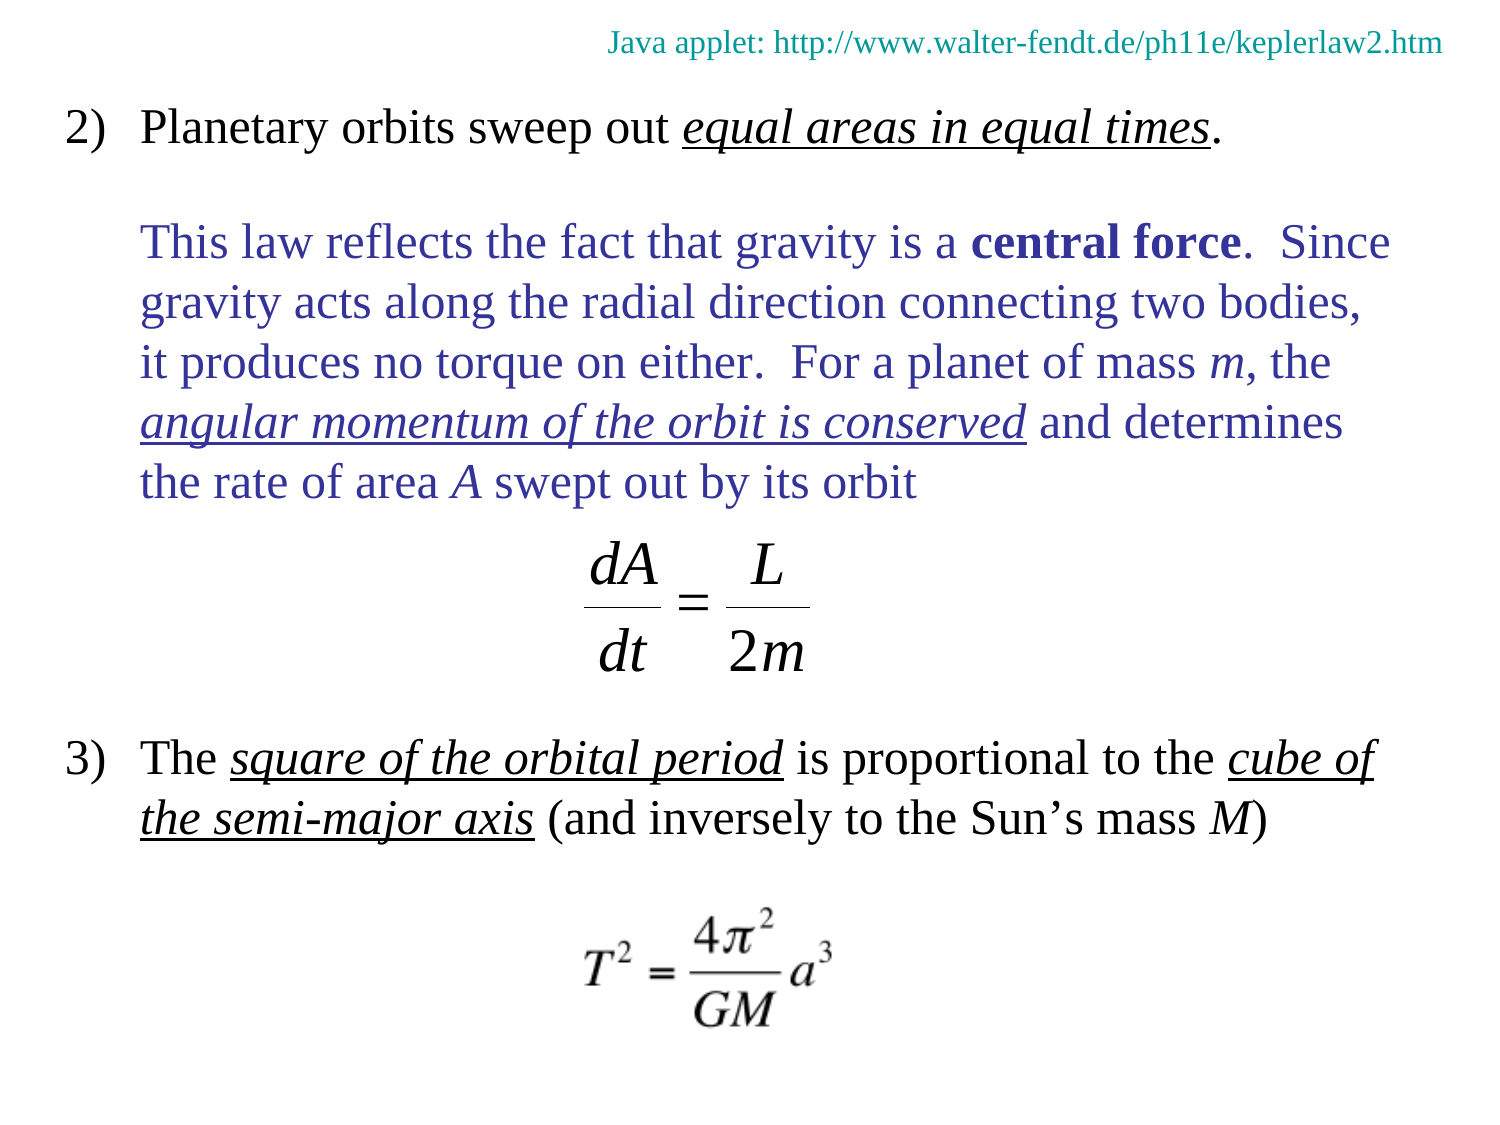

Java applet: http://www.walter-fendt.de/ph11e/keplerlaw2.htm
Planetary orbits sweep out equal areas in equal times.
	This law reflects the fact that gravity is a central force. Since gravity acts along the radial direction connecting two bodies, it produces no torque on either. For a planet of mass m, the angular momentum of the orbit is conserved and determines the rate of area A swept out by its orbit
The square of the orbital period is proportional to the cube of the semi-major axis (and inversely to the Sun’s mass M)